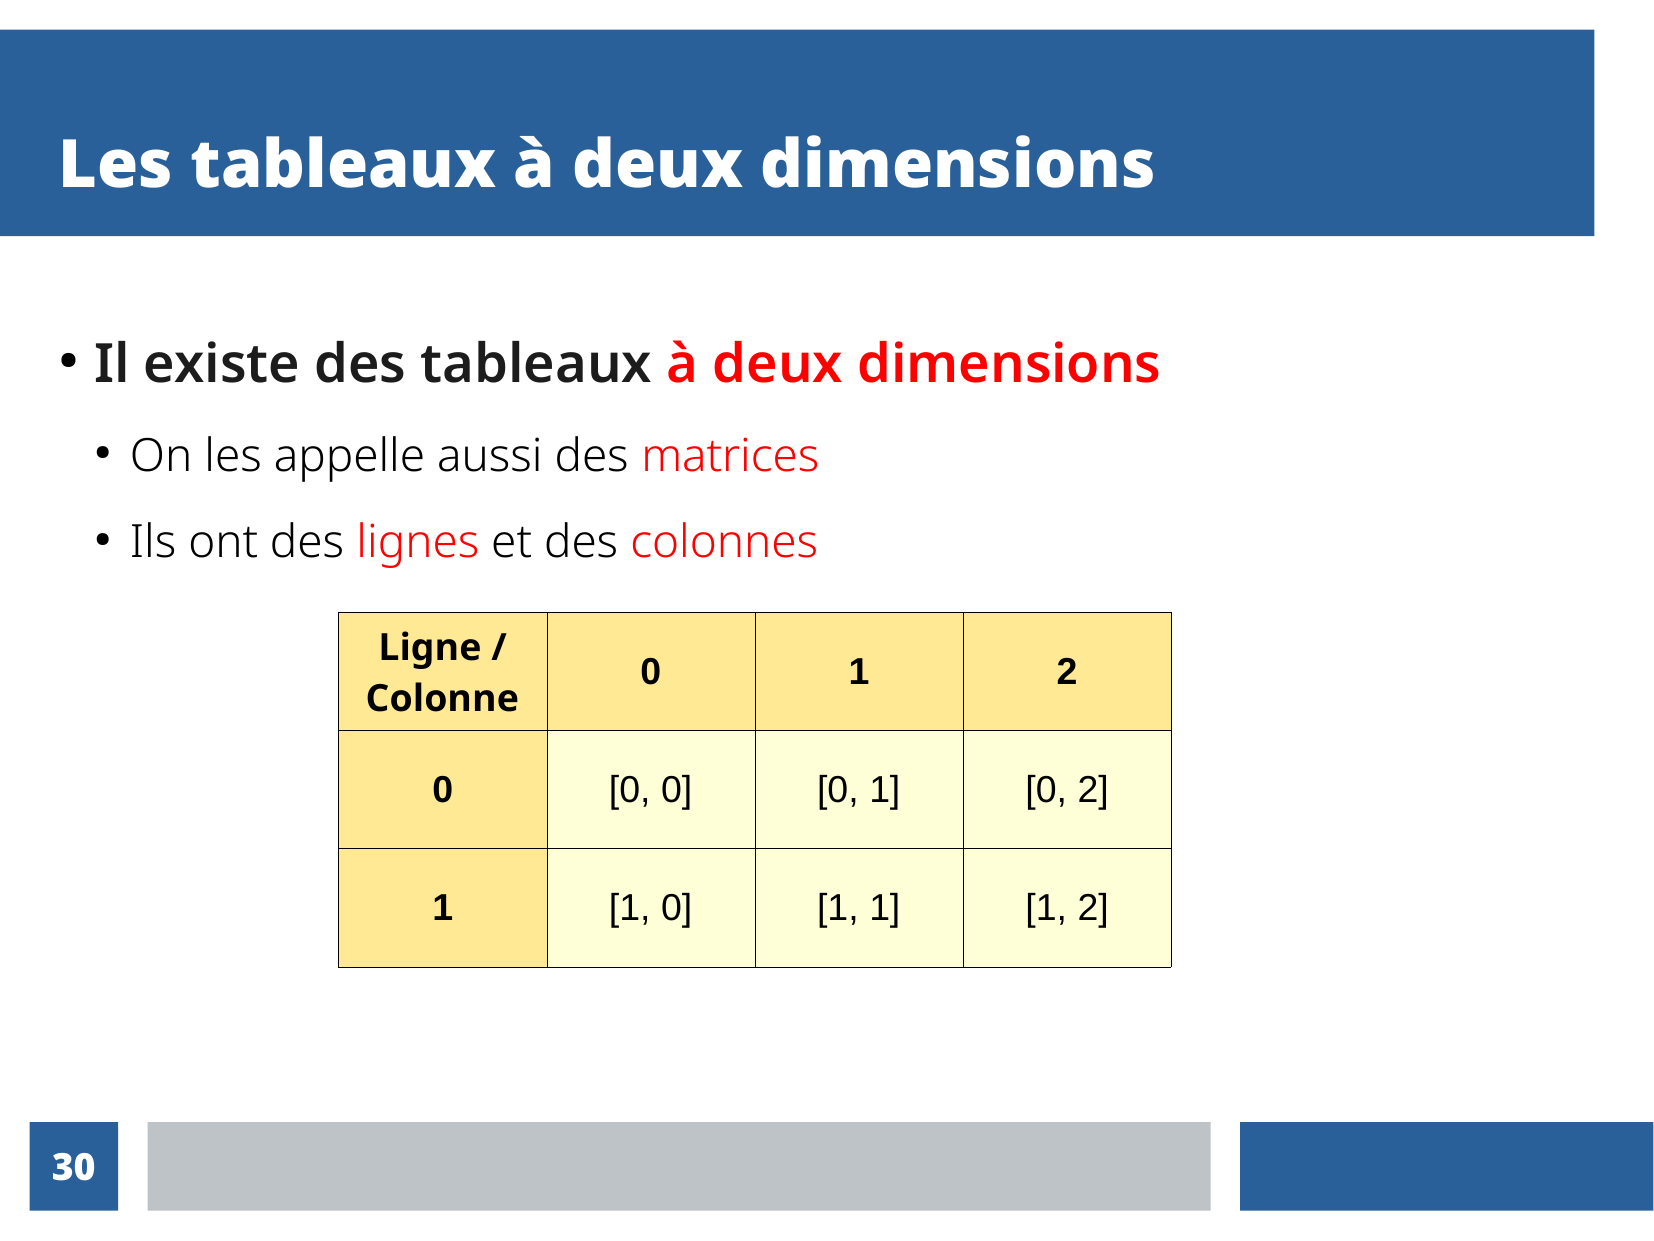

# Les tableaux à deux dimensions
Il existe des tableaux à deux dimensions
On les appelle aussi des matrices
Ils ont des lignes et des colonnes
| Ligne / Colonne | 0 | 1 | 2 |
| --- | --- | --- | --- |
| 0 | [0, 0] | [0, 1] | [0, 2] |
| 1 | [1, 0] | [1, 1] | [1, 2] |
30